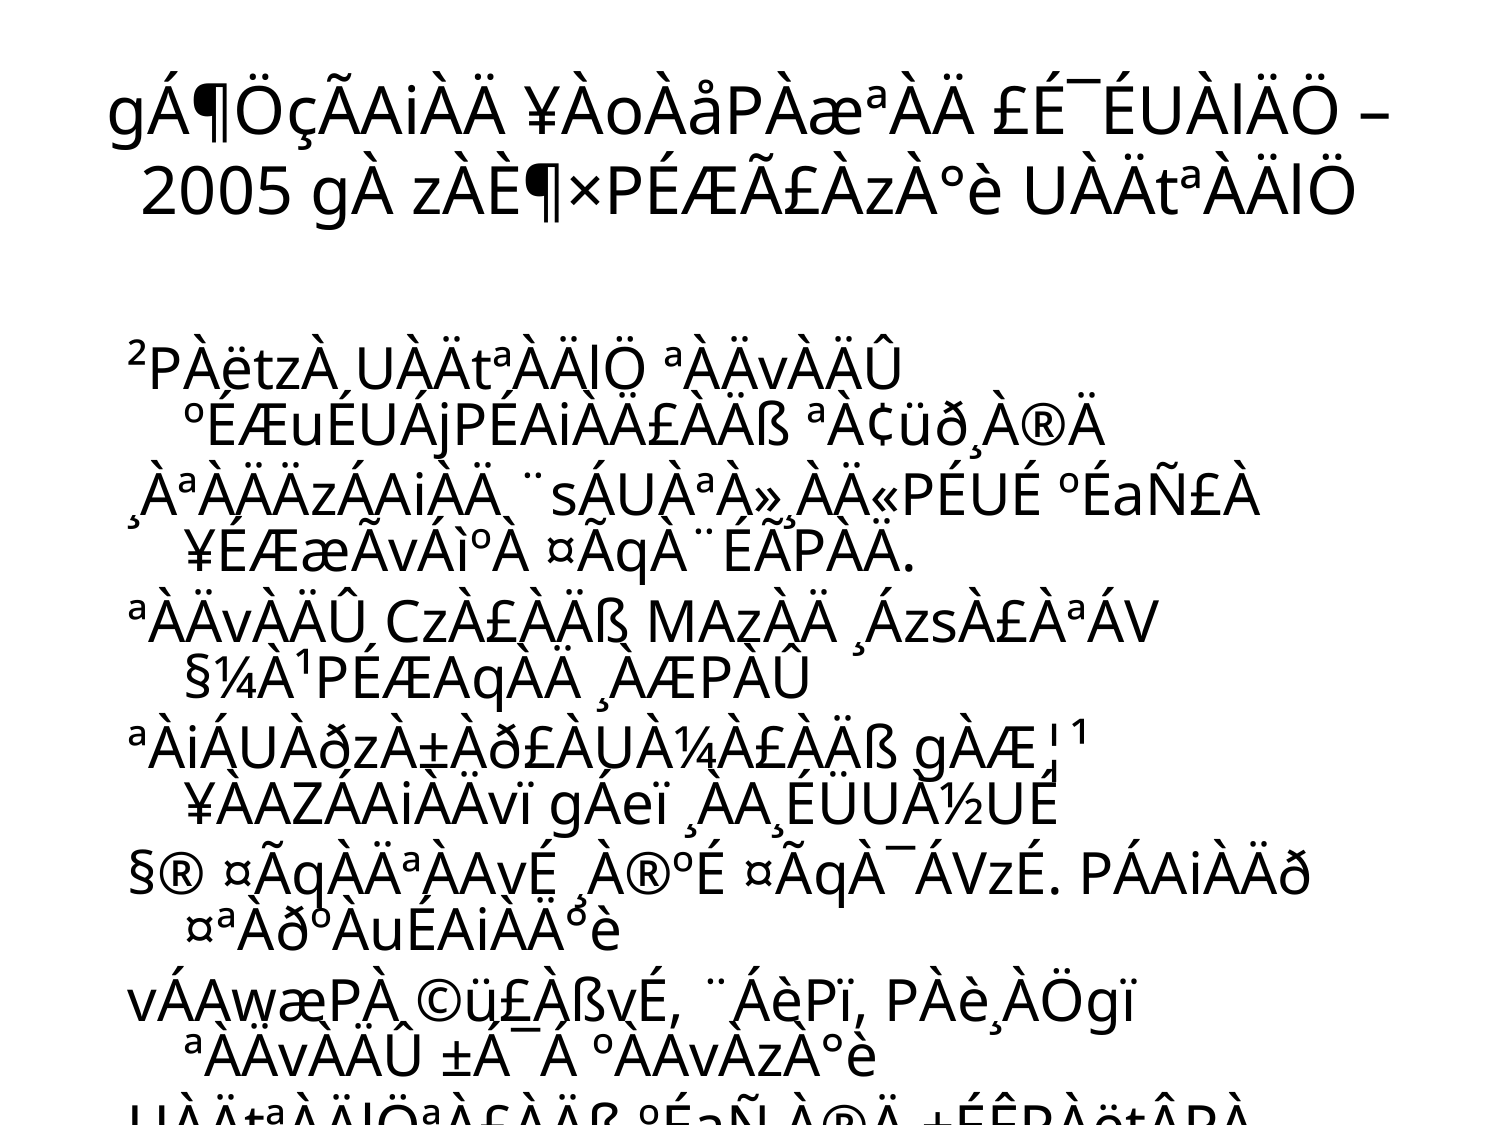

# gÁ¶ÖçÃAiÀÄ ¥ÀoÀåPÀæªÀÄ £É¯ÉUÀlÄÖ – 2005 gÀ zÀÈ¶×PÉÆÃ£ÀzÀ°è UÀÄtªÀÄlÖ
²PÀëtzÀ UÀÄtªÀÄlÖ ªÀÄvÀÄÛ ºÉÆuÉUÁjPÉAiÀÄ£ÀÄß ªÀ¢üð¸À®Ä
¸ÀªÀÄÄzÁAiÀÄ ¨sÁUÀªÀ»¸ÀÄ«PÉUÉ ºÉaÑ£À ¥ÉÆæÃvÁìºÀ ¤ÃqÀ¨ÉÃPÀÄ.
ªÀÄvÀÄÛ CzÀ£ÀÄß MAzÀÄ ¸ÁzsÀ£ÀªÁV §¼À¹PÉÆAqÀÄ ¸ÀÆPÀÛ
ªÀiÁUÀðzÀ±Àð£ÀUÀ¼À£ÀÄß gÀÆ¦¹ ¥ÀAZÁAiÀÄvï gÁeï ¸ÀA¸ÉÜUÀ½UÉ
§® ¤ÃqÀÄªÀAvÉ ¸À®ºÉ ¤ÃqÀ¯ÁVzÉ. PÁAiÀÄð ¤ªÀðºÀuÉAiÀÄ°è
vÁAwæPÀ ©ü£ÀßvÉ, ¨ÁèPï, PÀè¸ÀÖgï ªÀÄvÀÄÛ ±Á¯Á ºÀAvÀzÀ°è
UÀÄtªÀÄlÖªÀ£ÀÄß ºÉaÑ¸À®Ä ±ÉÊPÀëtÂPÀ AiÉÆÃd£É ªÀÄvÀÄÛ
ªÀÄÄAzÁ¼ÀvÀé EªÀÅUÀ¼À£ÀÄß §¼À¹PÉÆ¼Àî¨ÉÃPÀÄ.